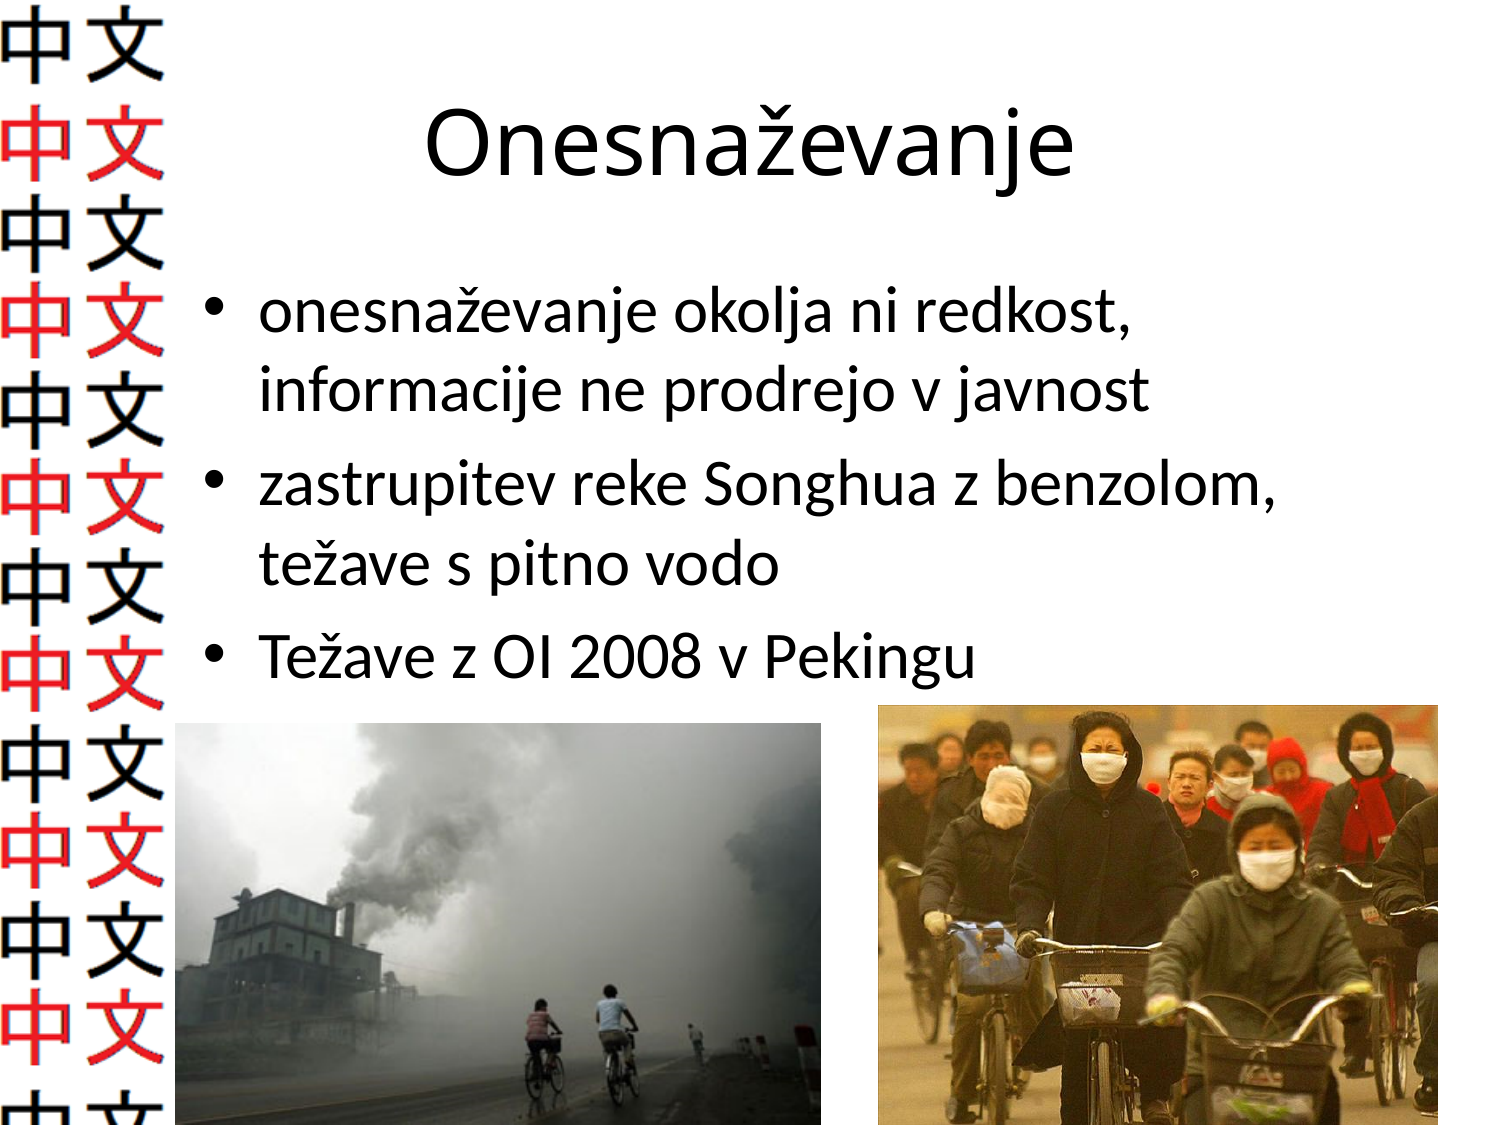

# Onesnaževanje
onesnaževanje okolja ni redkost, informacije ne prodrejo v javnost
zastrupitev reke Songhua z benzolom, težave s pitno vodo
Težave z OI 2008 v Pekingu